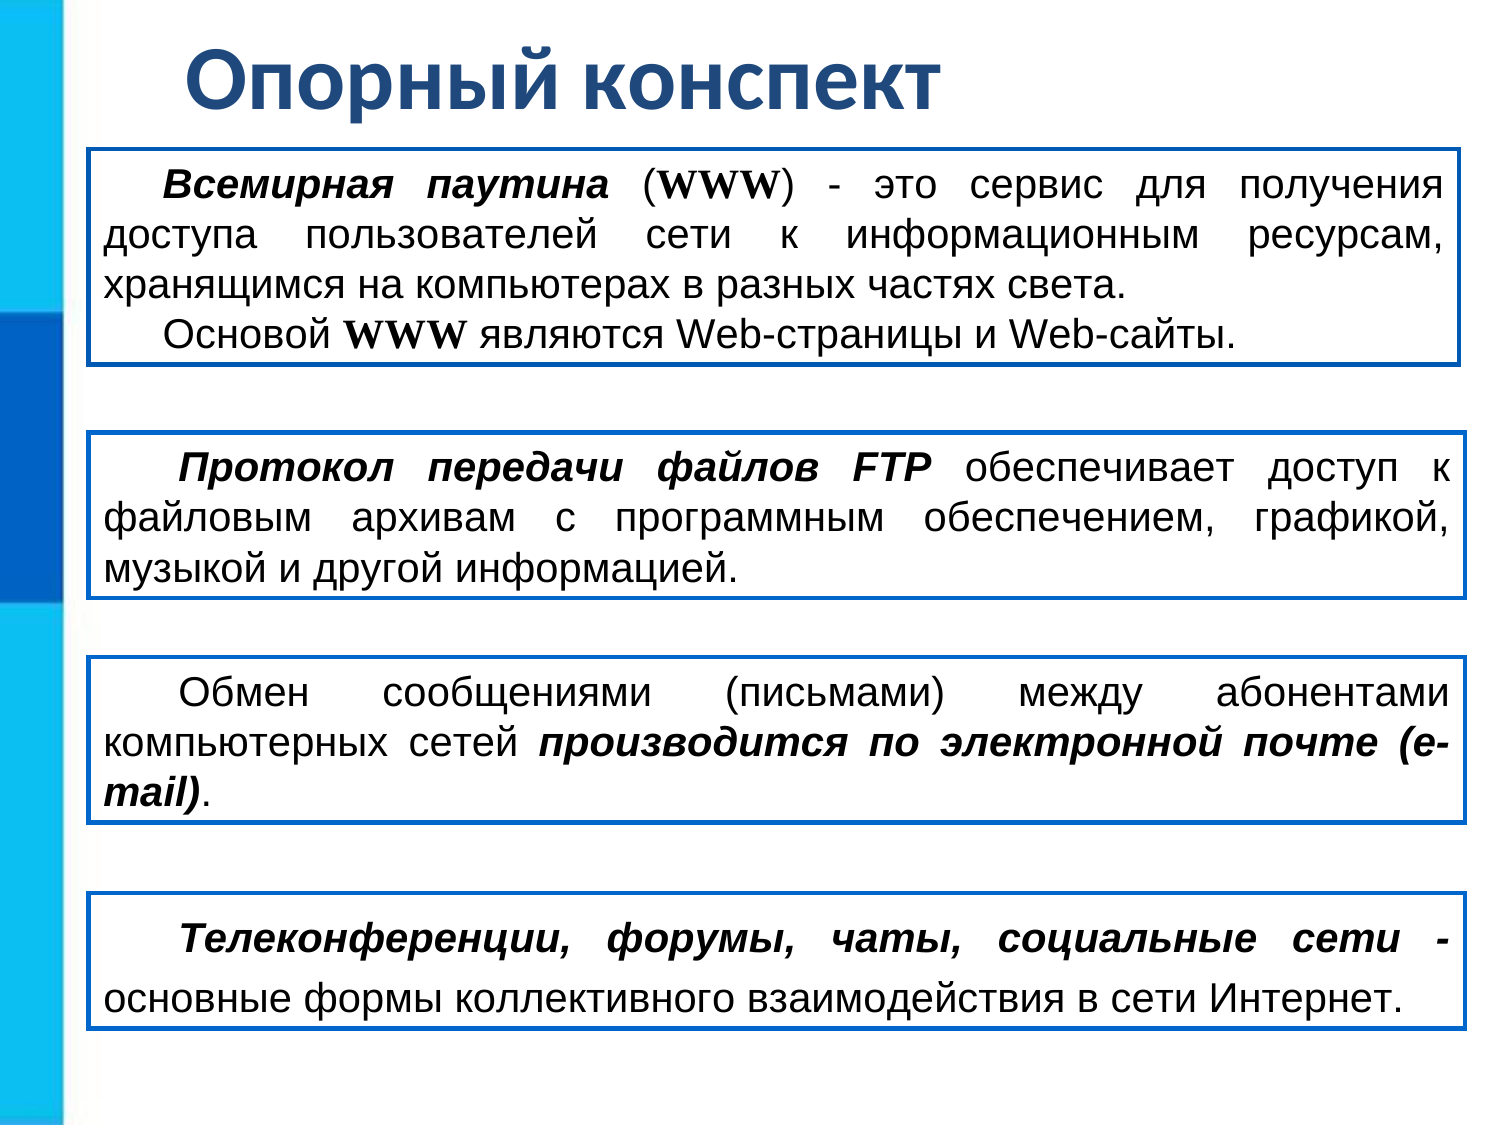

Опорный конспект
Всемирная паутина (WWW) - это сервис для получения доступа пользователей сети к информационным ресурсам, хранящимся на компьютерах в разных частях света.
Основой WWW являются Web-страницы и Web-сайты.
Протокол передачи файлов FTP обеспечивает доступ к файловым архивам с программным обеспечением, графикой, музыкой и другой информацией.
Обмен сообщениями (письмами) между абонентами компьютерных сетей производится по электронной почте (e-mail).
Телеконференции, форумы, чаты, социальные сети - основные формы коллективного взаимодействия в сети Интернет.